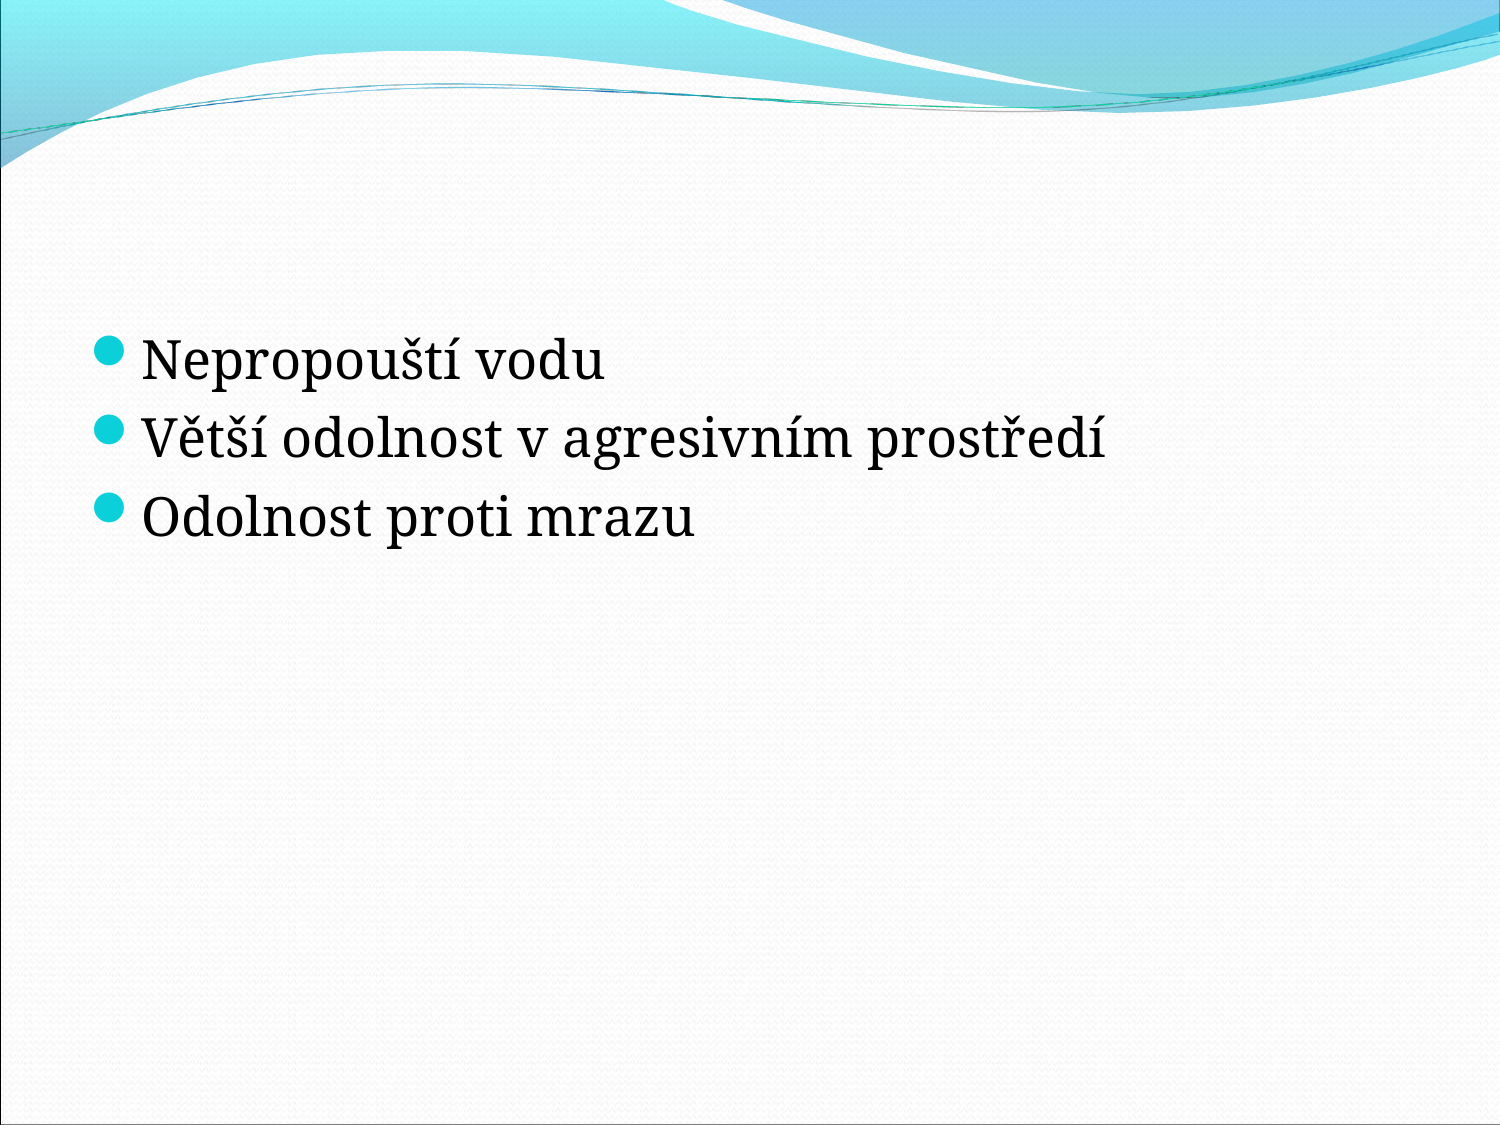

#
Nepropouští vodu
Větší odolnost v agresivním prostředí
Odolnost proti mrazu